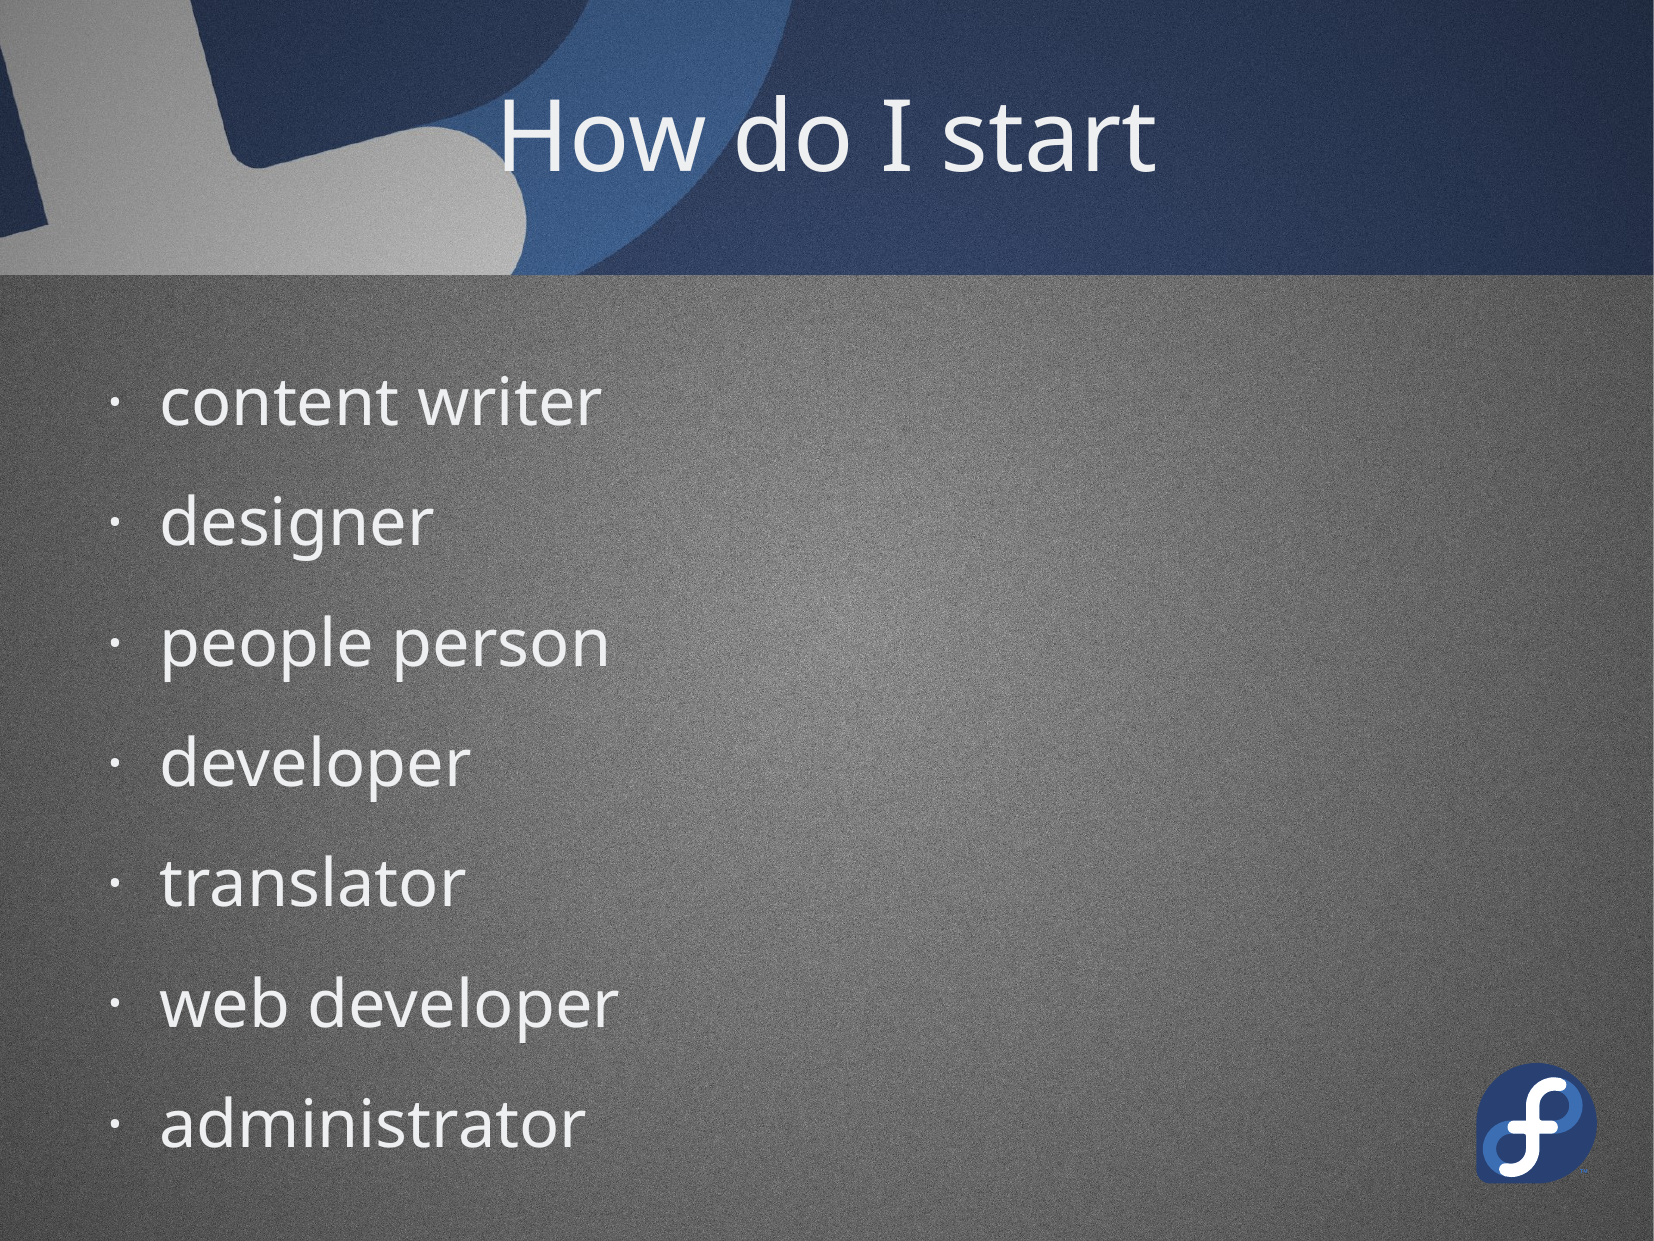

# How do I start
content writer
designer
people person
developer
translator
web developer
administrator